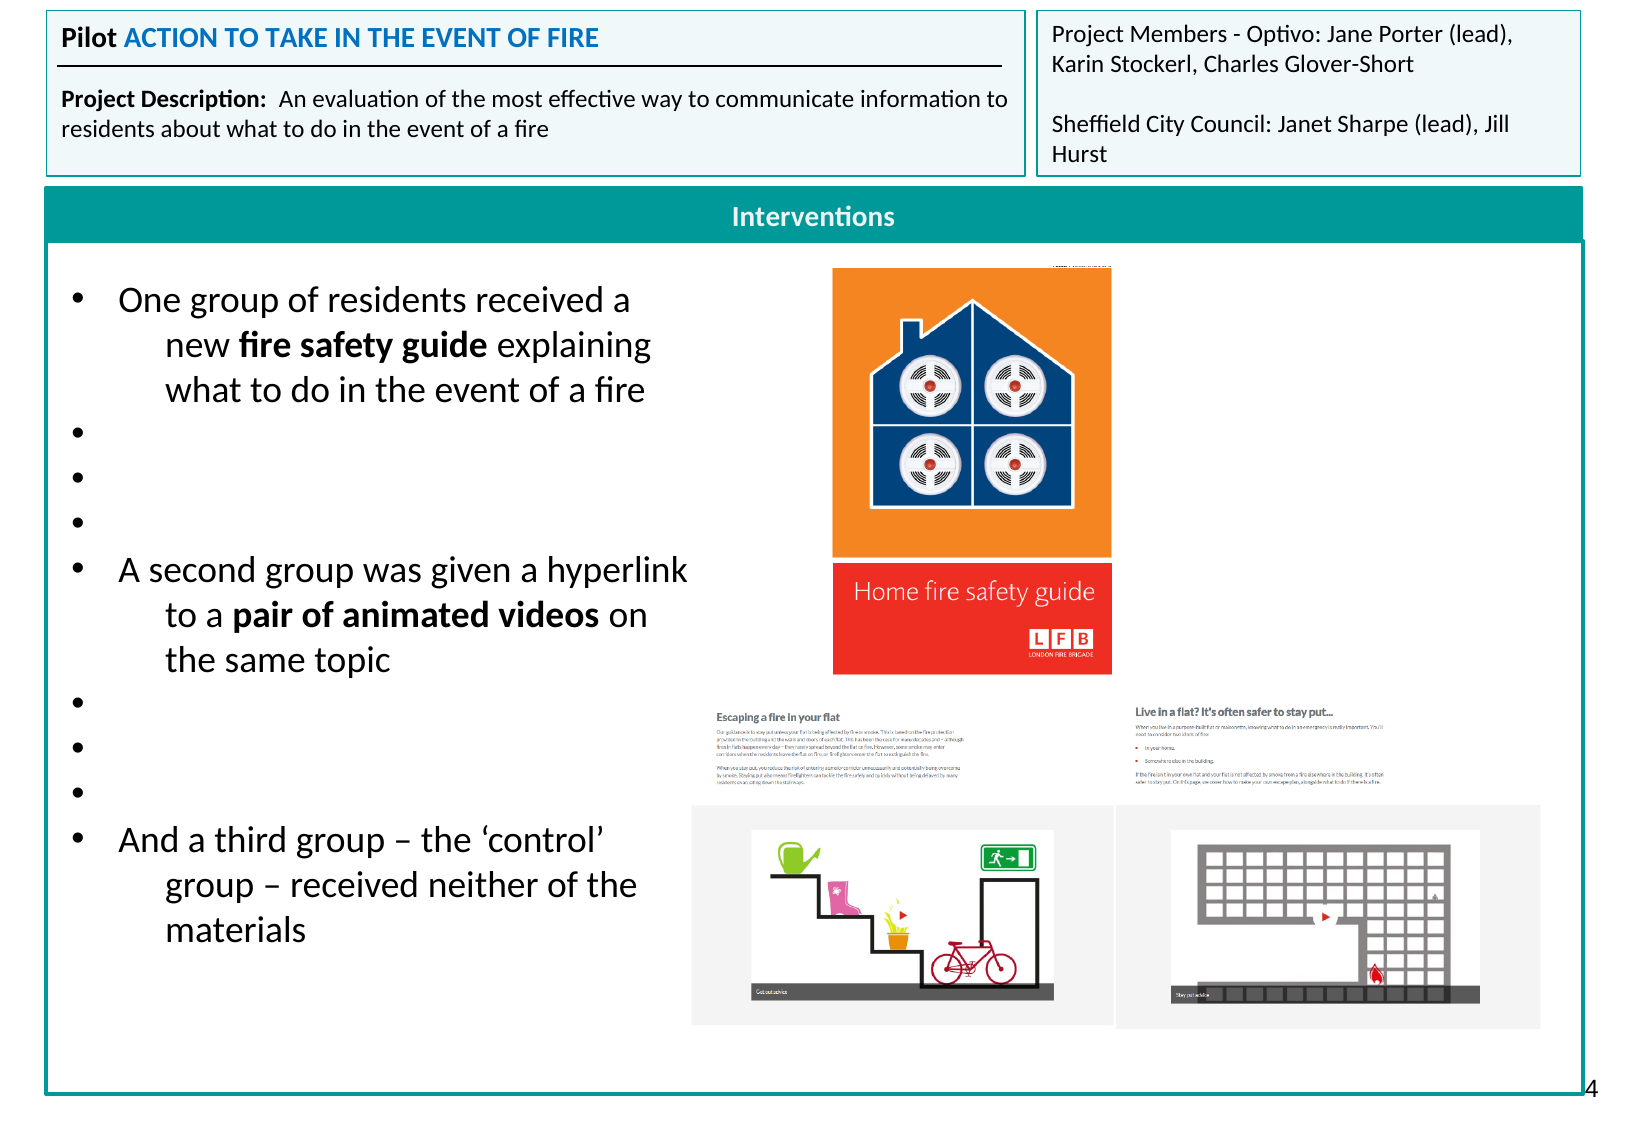

Pilot Action to take in the event of fire
Project Description: An evaluation of the most effective way to communicate information to residents about what to do in the event of a fire
Project Members - Optivo: Jane Porter (lead), Karin Stockerl, Charles Glover-Short
Sheffield City Council: Janet Sharpe (lead), Jill Hurst
Interventions
One group of residents received a new fire safety guide explaining what to do in the event of a fire
A second group was given a hyperlink to a pair of animated videos on the same topic
And a third group – the ‘control’ group – received neither of the materials